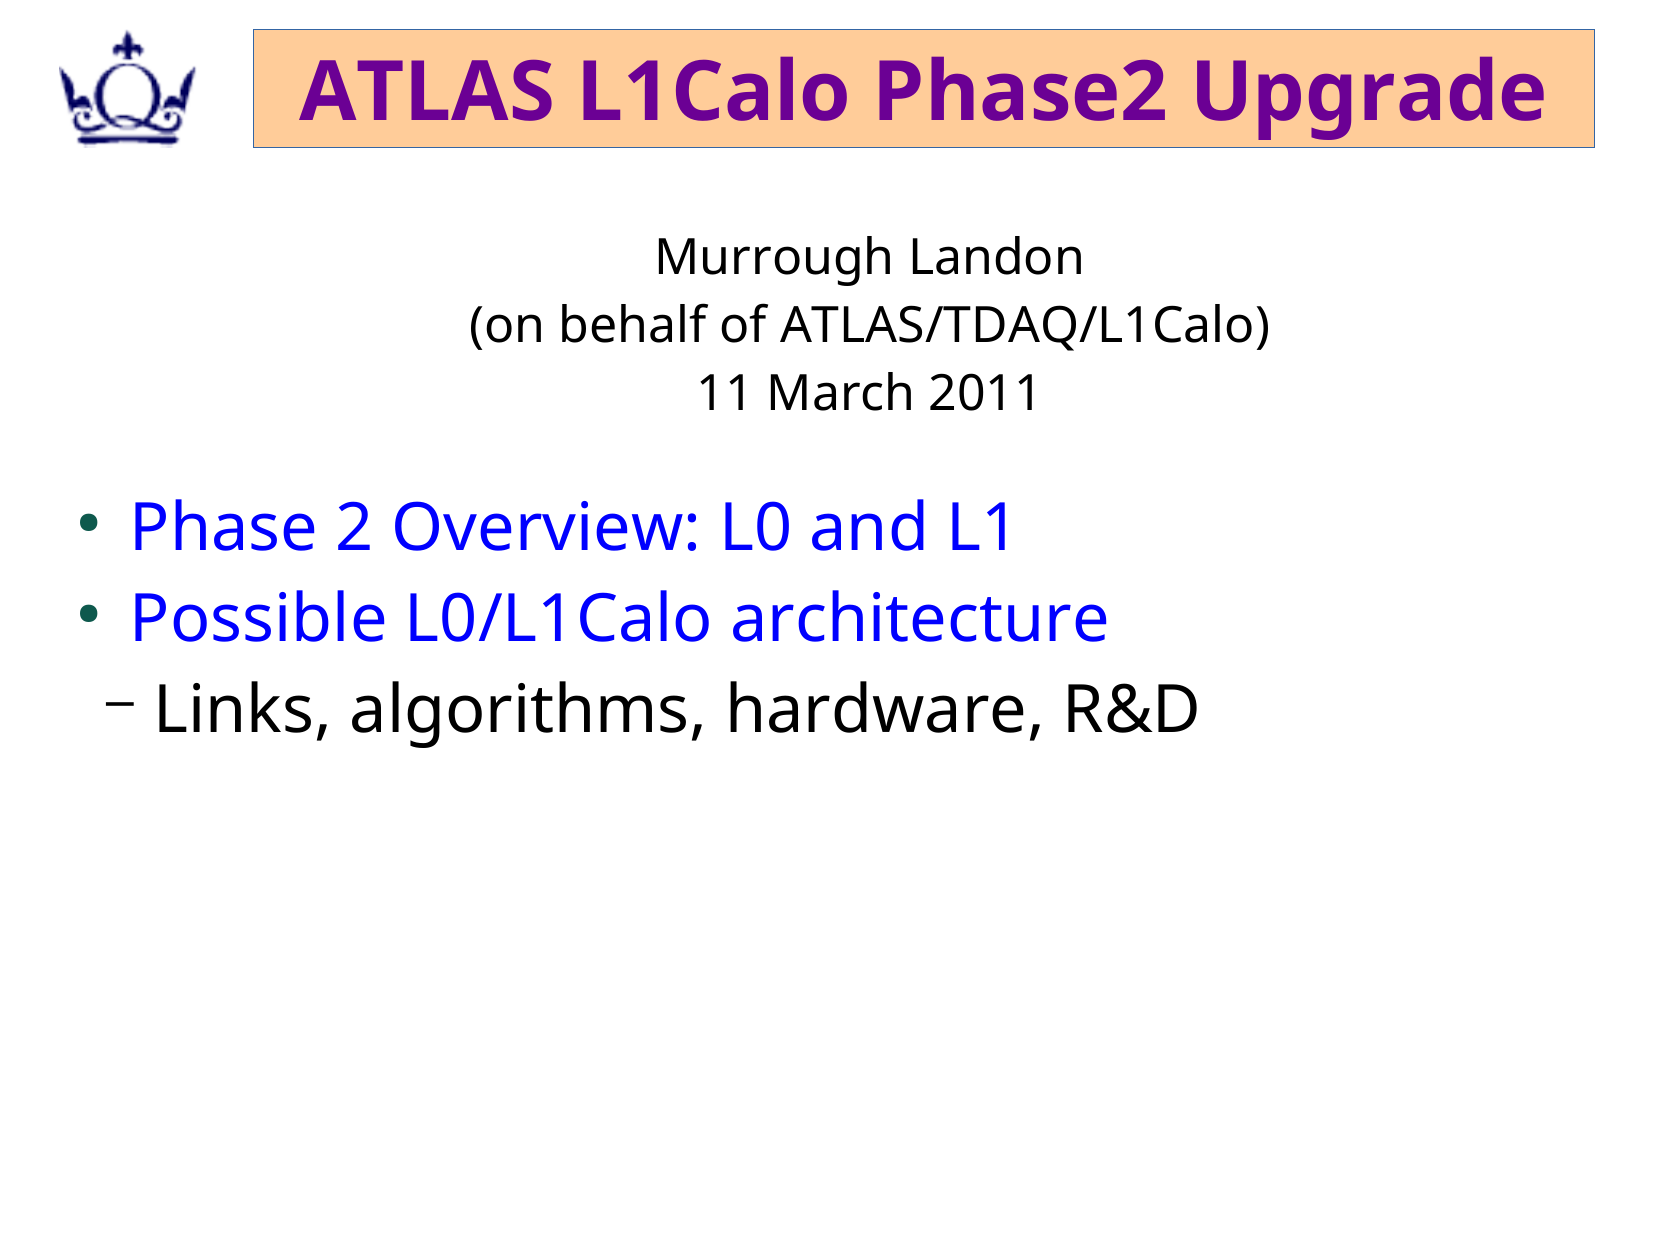

# ATLAS L1Calo Phase2 Upgrade
Murrough Landon
(on behalf of ATLAS/TDAQ/L1Calo)
11 March 2011
Phase 2 Overview: L0 and L1
Possible L0/L1Calo architecture
Links, algorithms, hardware, R&D